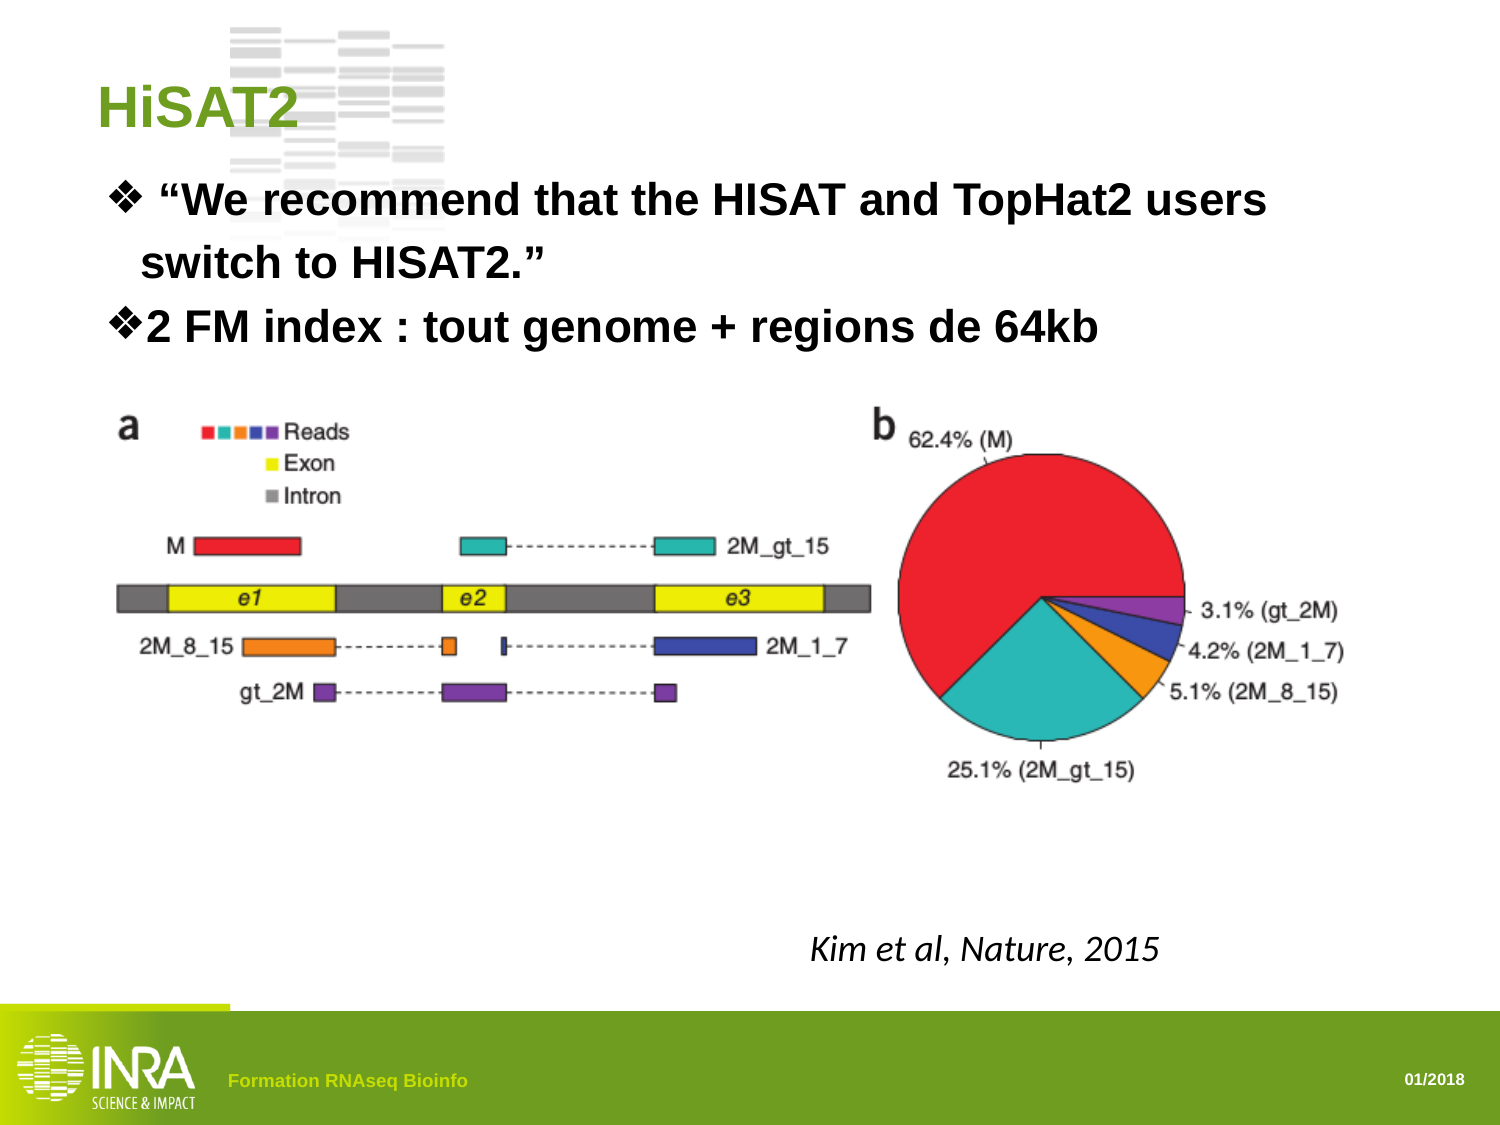

HiSAT2
 “We recommend that the HISAT and TopHat2 users switch to HISAT2.”
2 FM index : tout genome + regions de 64kb
Kim et al, Nature, 2015